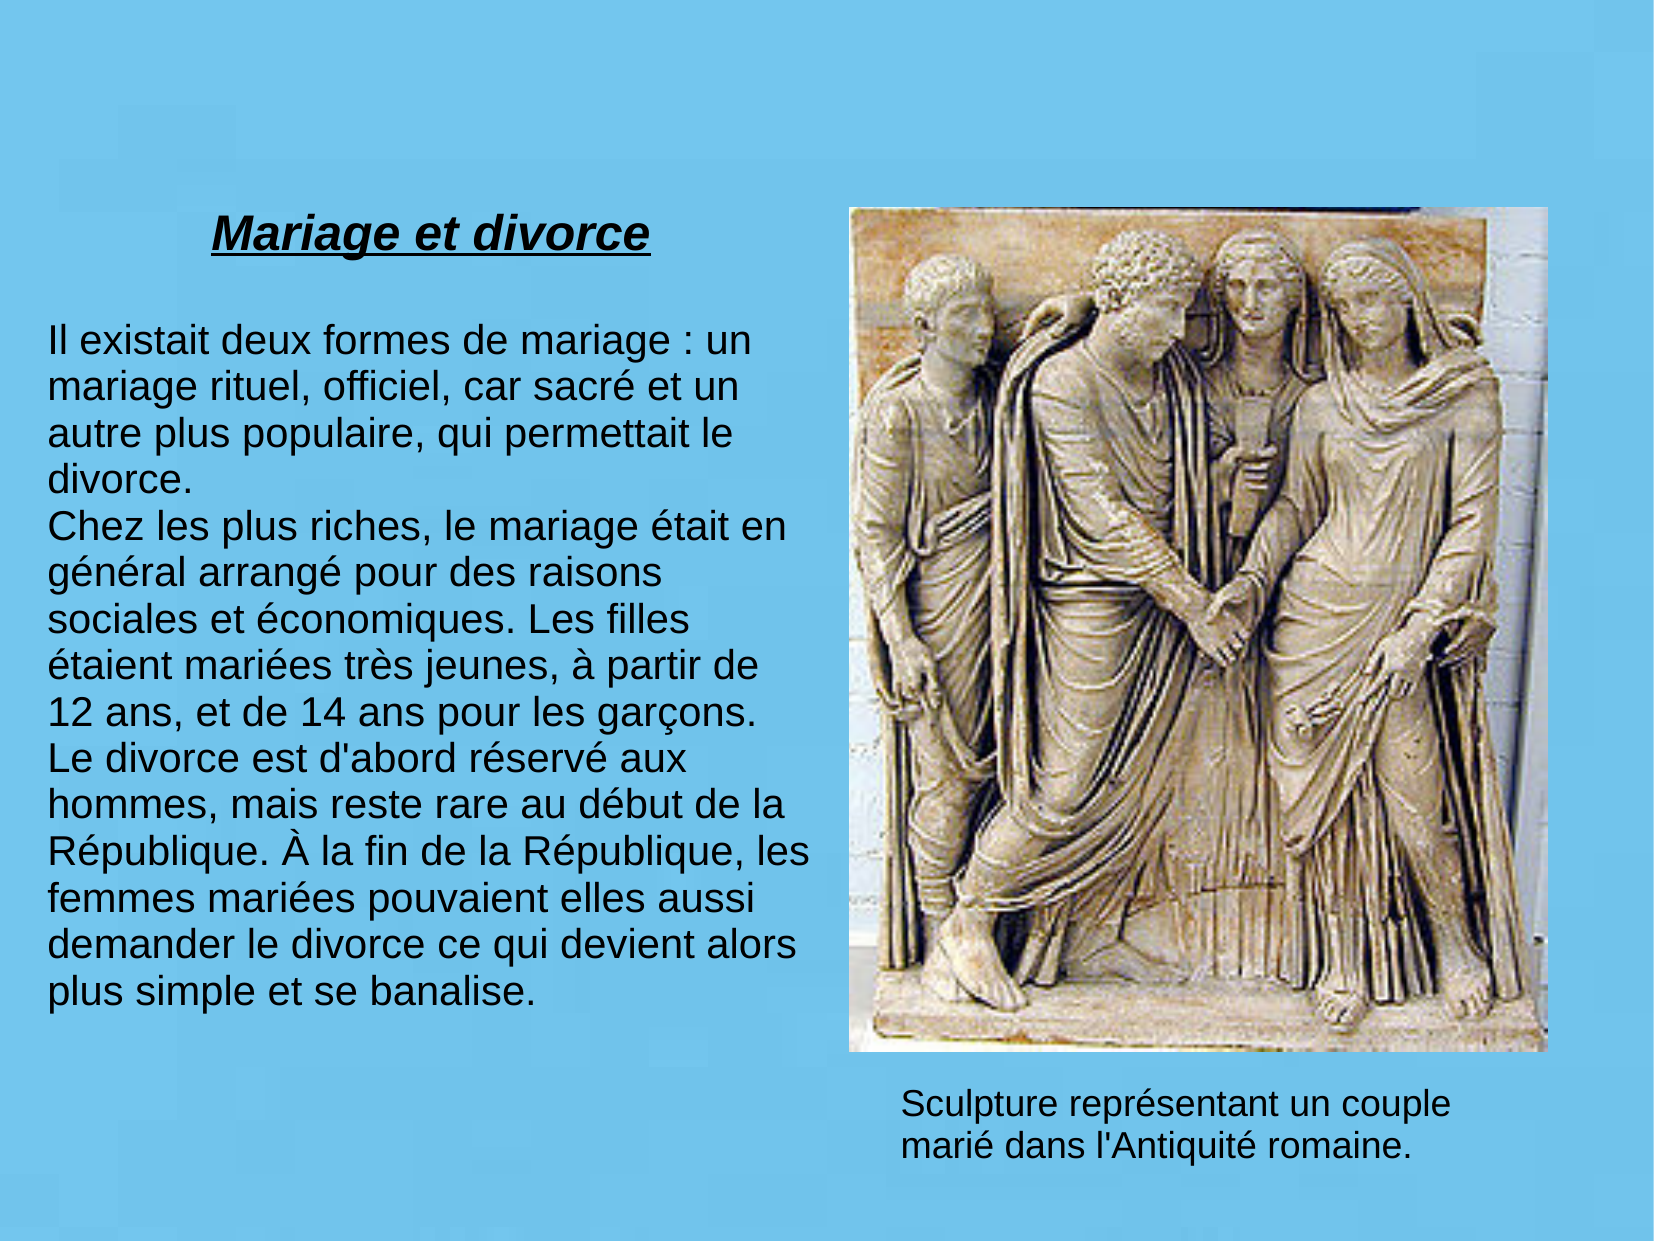

# Mariage et divorce
Il existait deux formes de mariage : un mariage rituel, officiel, car sacré et un autre plus populaire, qui permettait le divorce.
Chez les plus riches, le mariage était en général arrangé pour des raisons sociales et économiques. Les filles étaient mariées très jeunes, à partir de 12 ans, et de 14 ans pour les garçons.
Le divorce est d'abord réservé aux hommes, mais reste rare au début de la République. À la fin de la République, les femmes mariées pouvaient elles aussi demander le divorce ce qui devient alors plus simple et se banalise.
Sculpture représentant un couple marié dans l'Antiquité romaine.